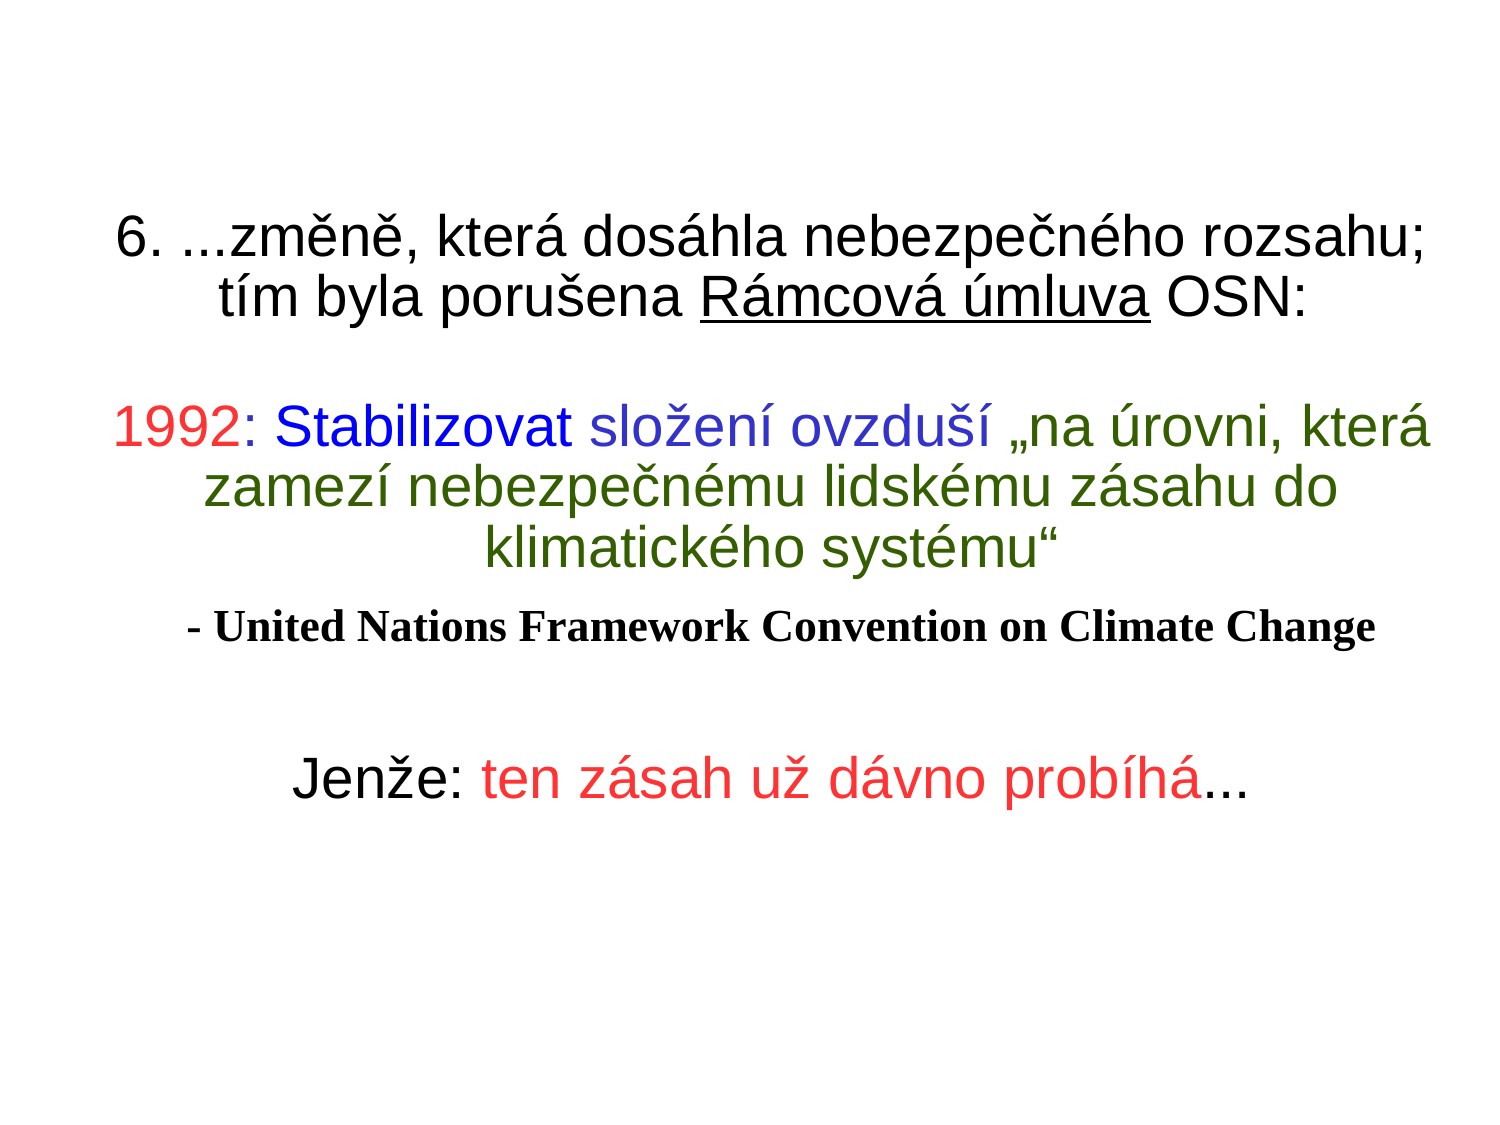

# 6. ...změně, která dosáhla nebezpečného rozsahu; tím byla porušena Rámcová úmluva OSN: 1992: Stabilizovat složení ovzduší „na úrovni, která zamezí nebezpečnému lidskému zásahu do klimatického systému“ - United Nations Framework Convention on Climate Change Jenže: ten zásah už dávno probíhá...